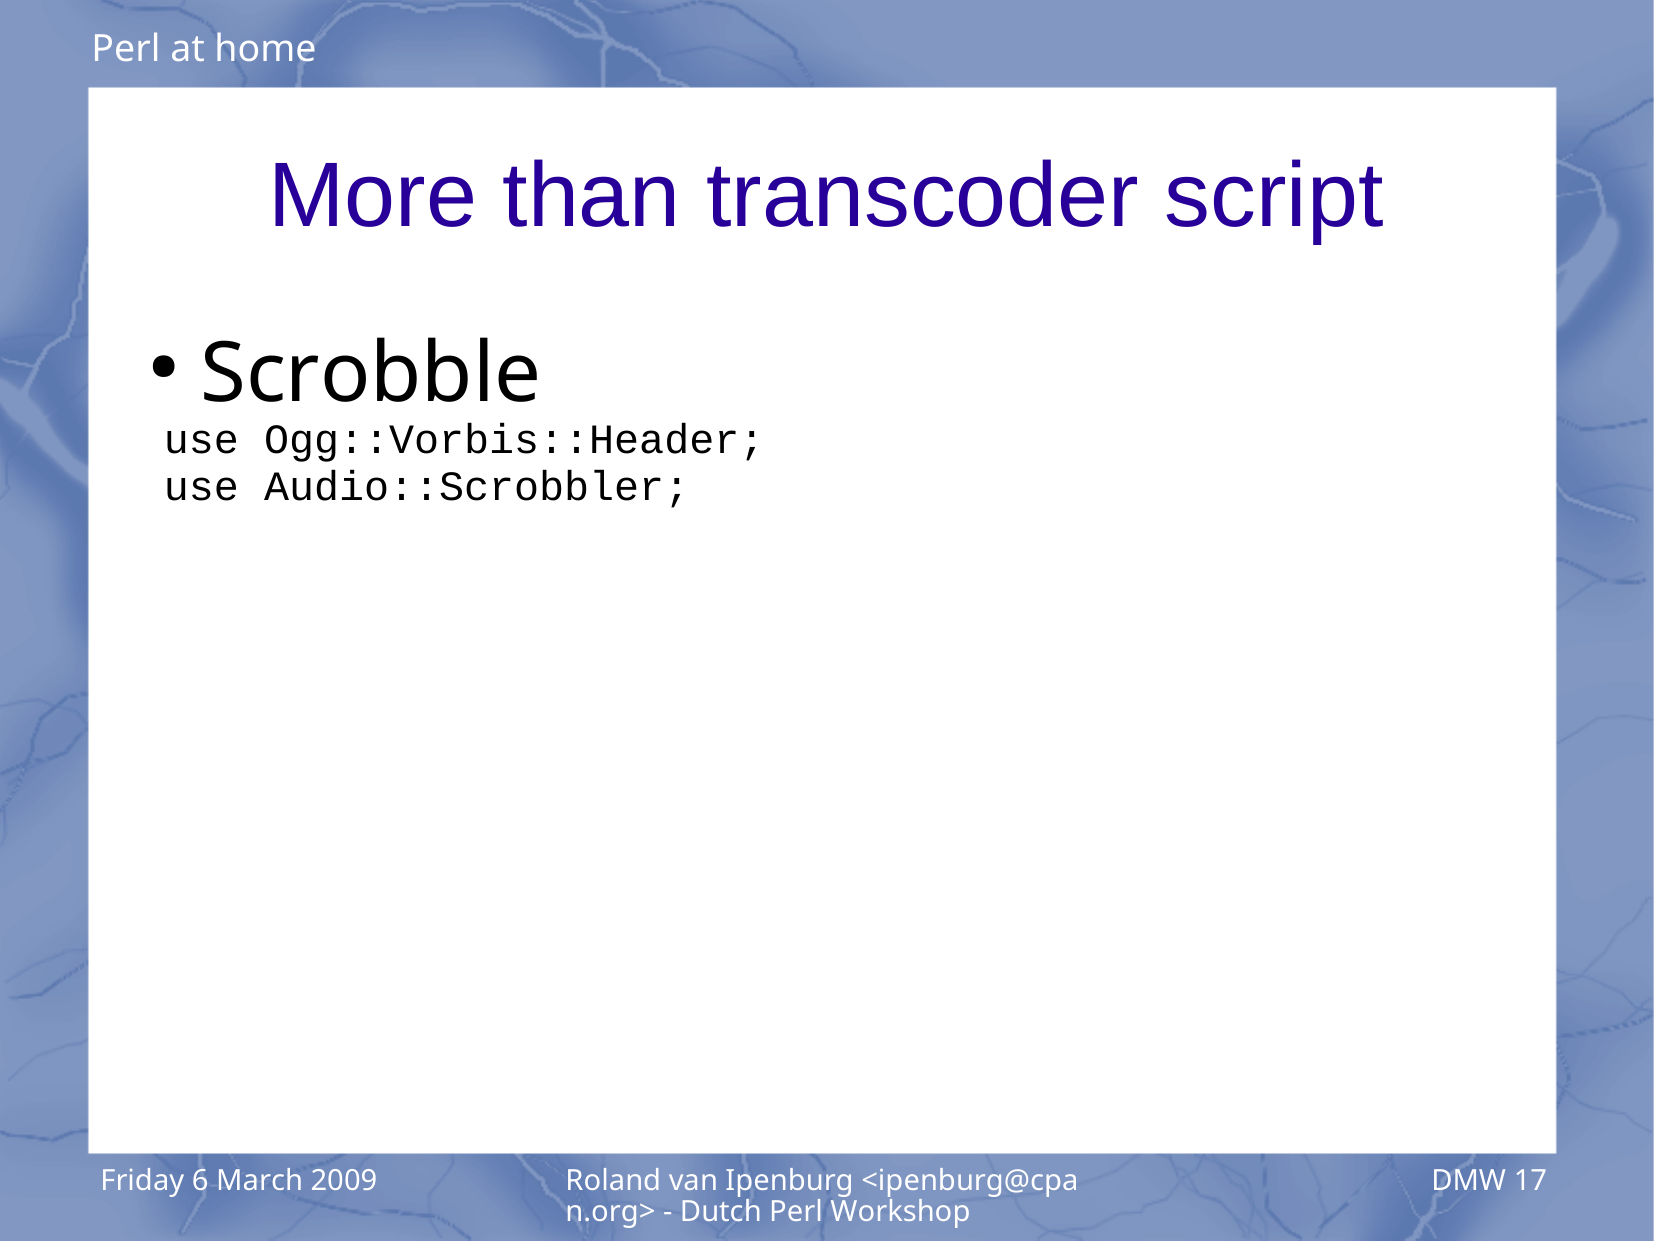

# More than transcoder script
 Scrobble
use Ogg::Vorbis::Header;
use Audio::Scrobbler;
Friday 6 March 2009
Roland van Ipenburg <ipenburg@cpan.org> - Dutch Perl Workshop
17